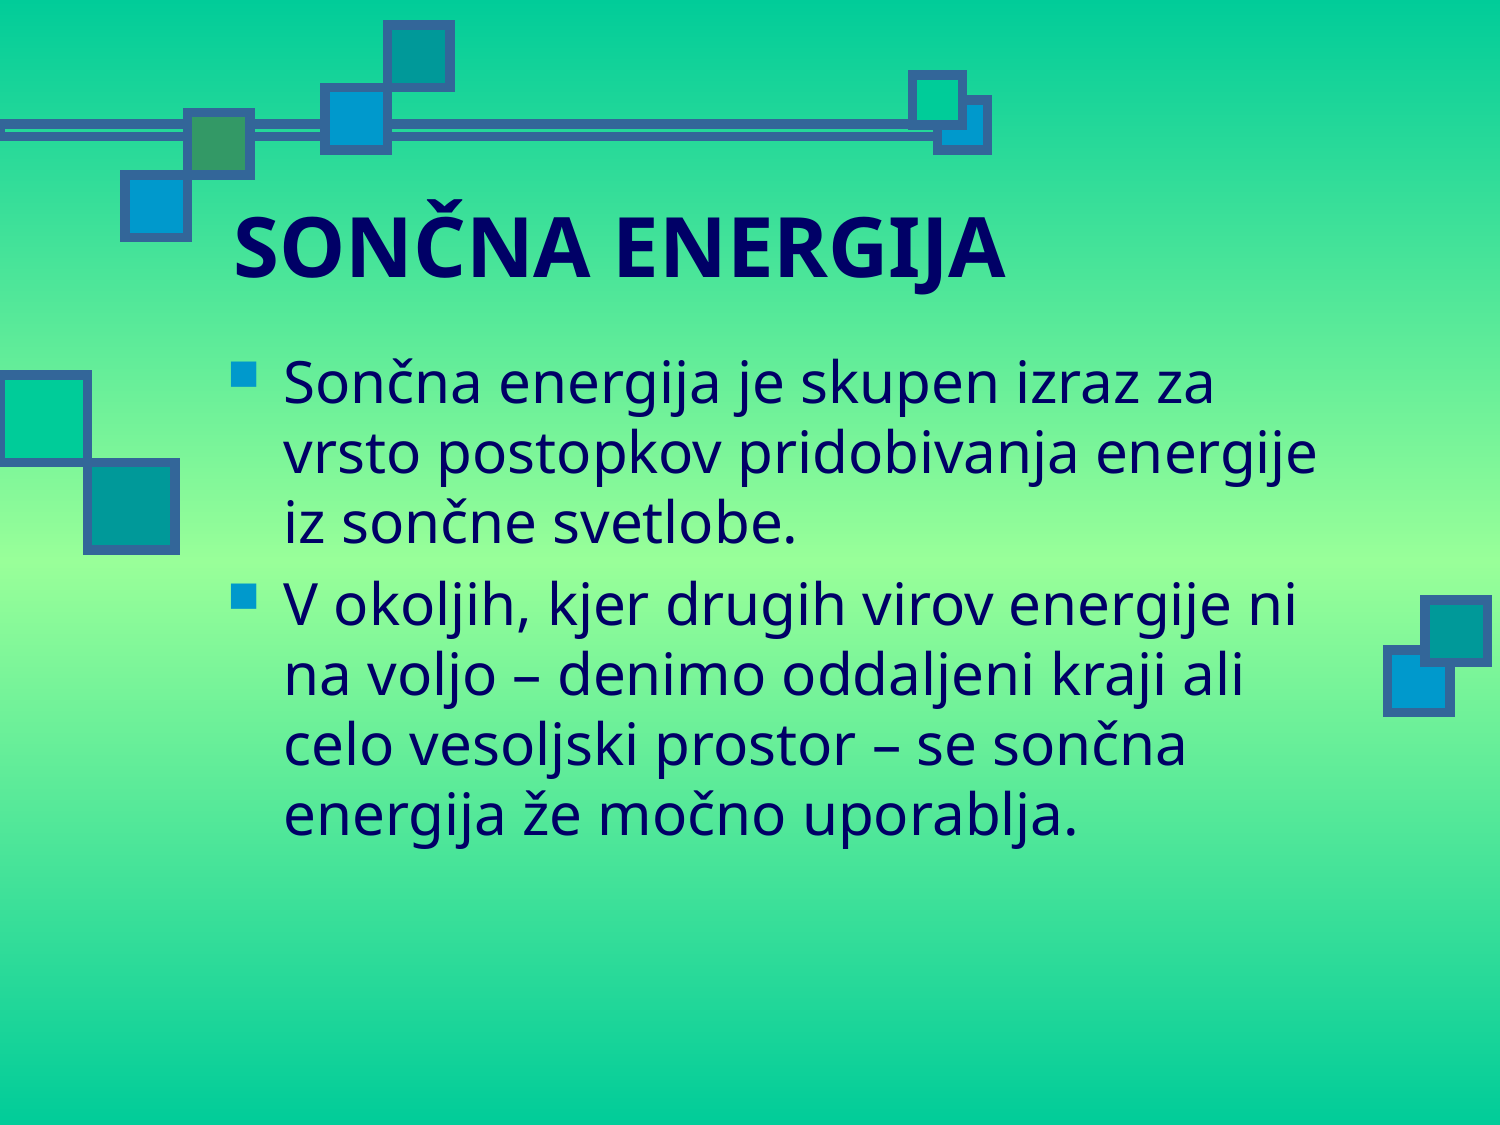

# SONČNA ENERGIJA
Sončna energija je skupen izraz za vrsto postopkov pridobivanja energije iz sončne svetlobe.
V okoljih, kjer drugih virov energije ni na voljo – denimo oddaljeni kraji ali celo vesoljski prostor – se sončna energija že močno uporablja.